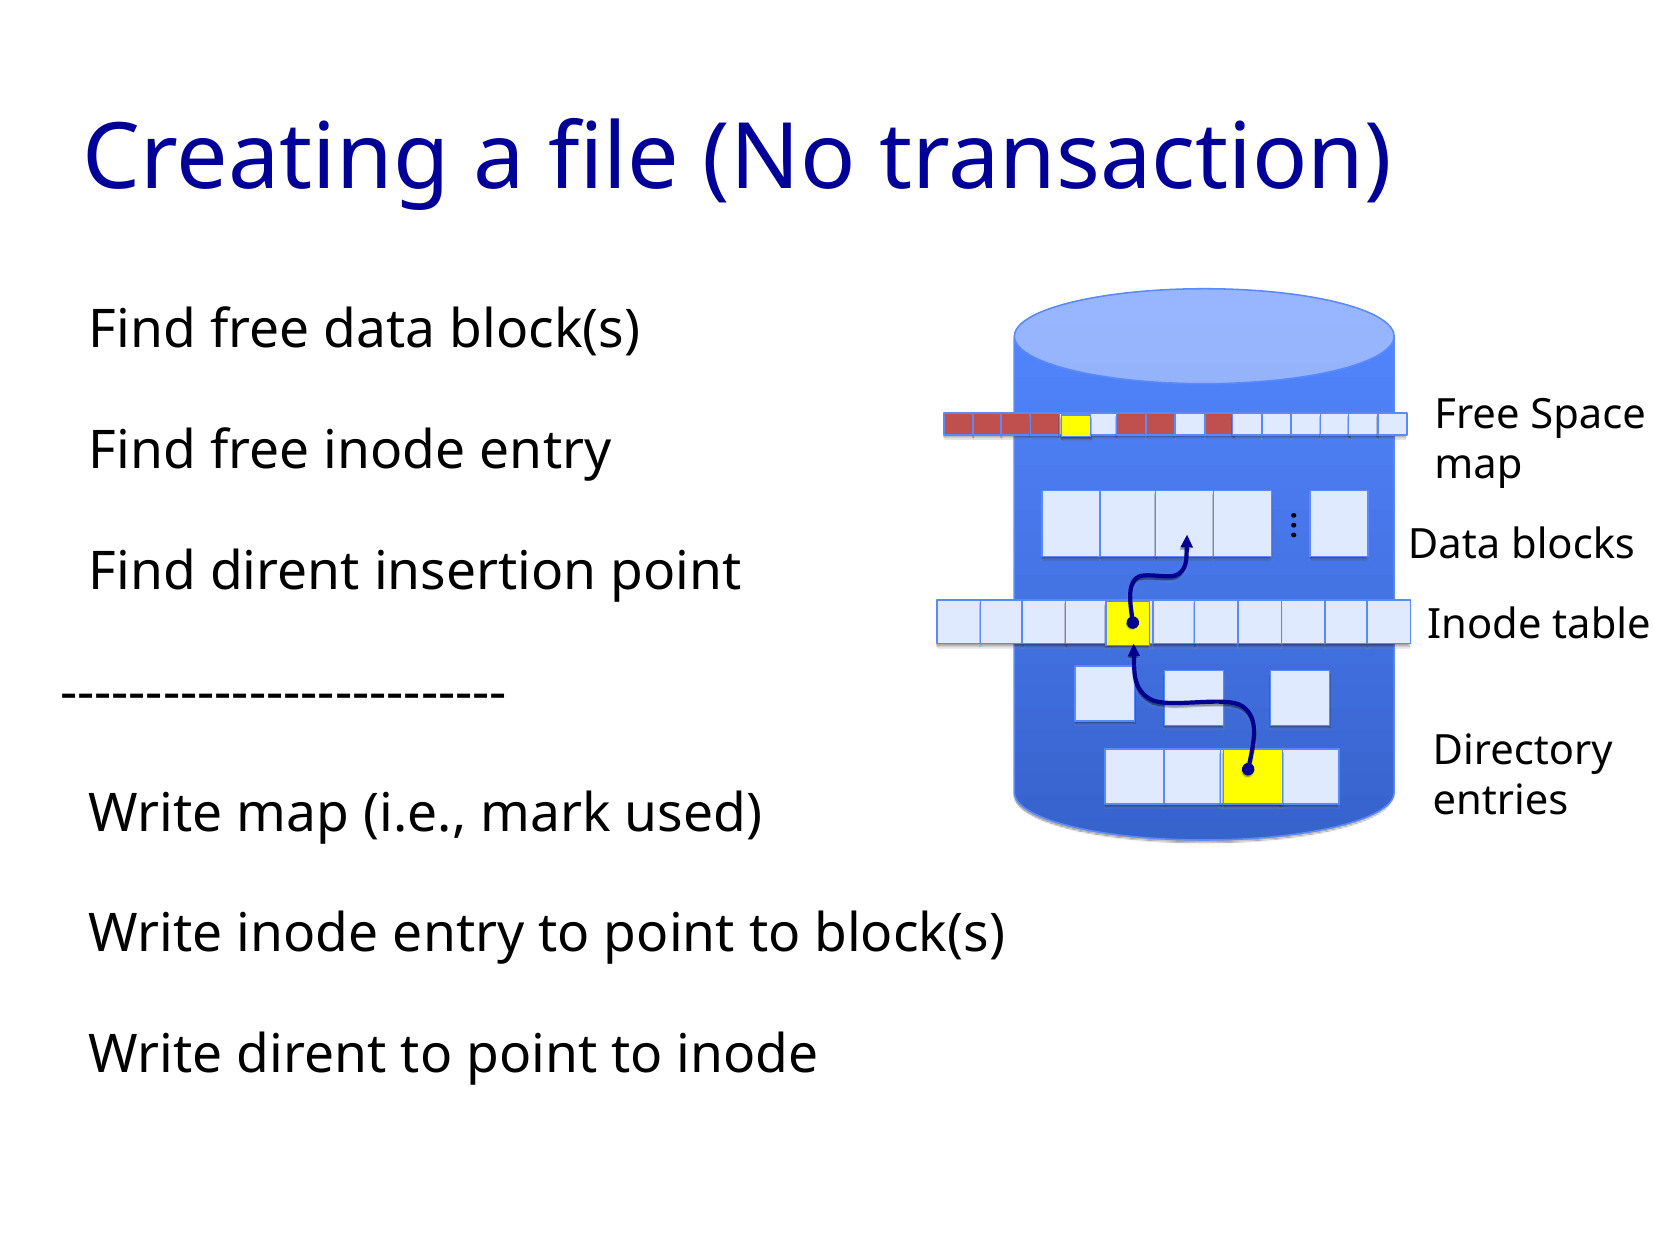

# Creating a file (No transaction)
Find free data block(s)
Find free inode entry
Find dirent insertion point
--------------------------
Write map (i.e., mark used)
Write inode entry to point to block(s)
Write dirent to point to inode
Free Space map
…
Data blocks
Inode table
Directory
entries